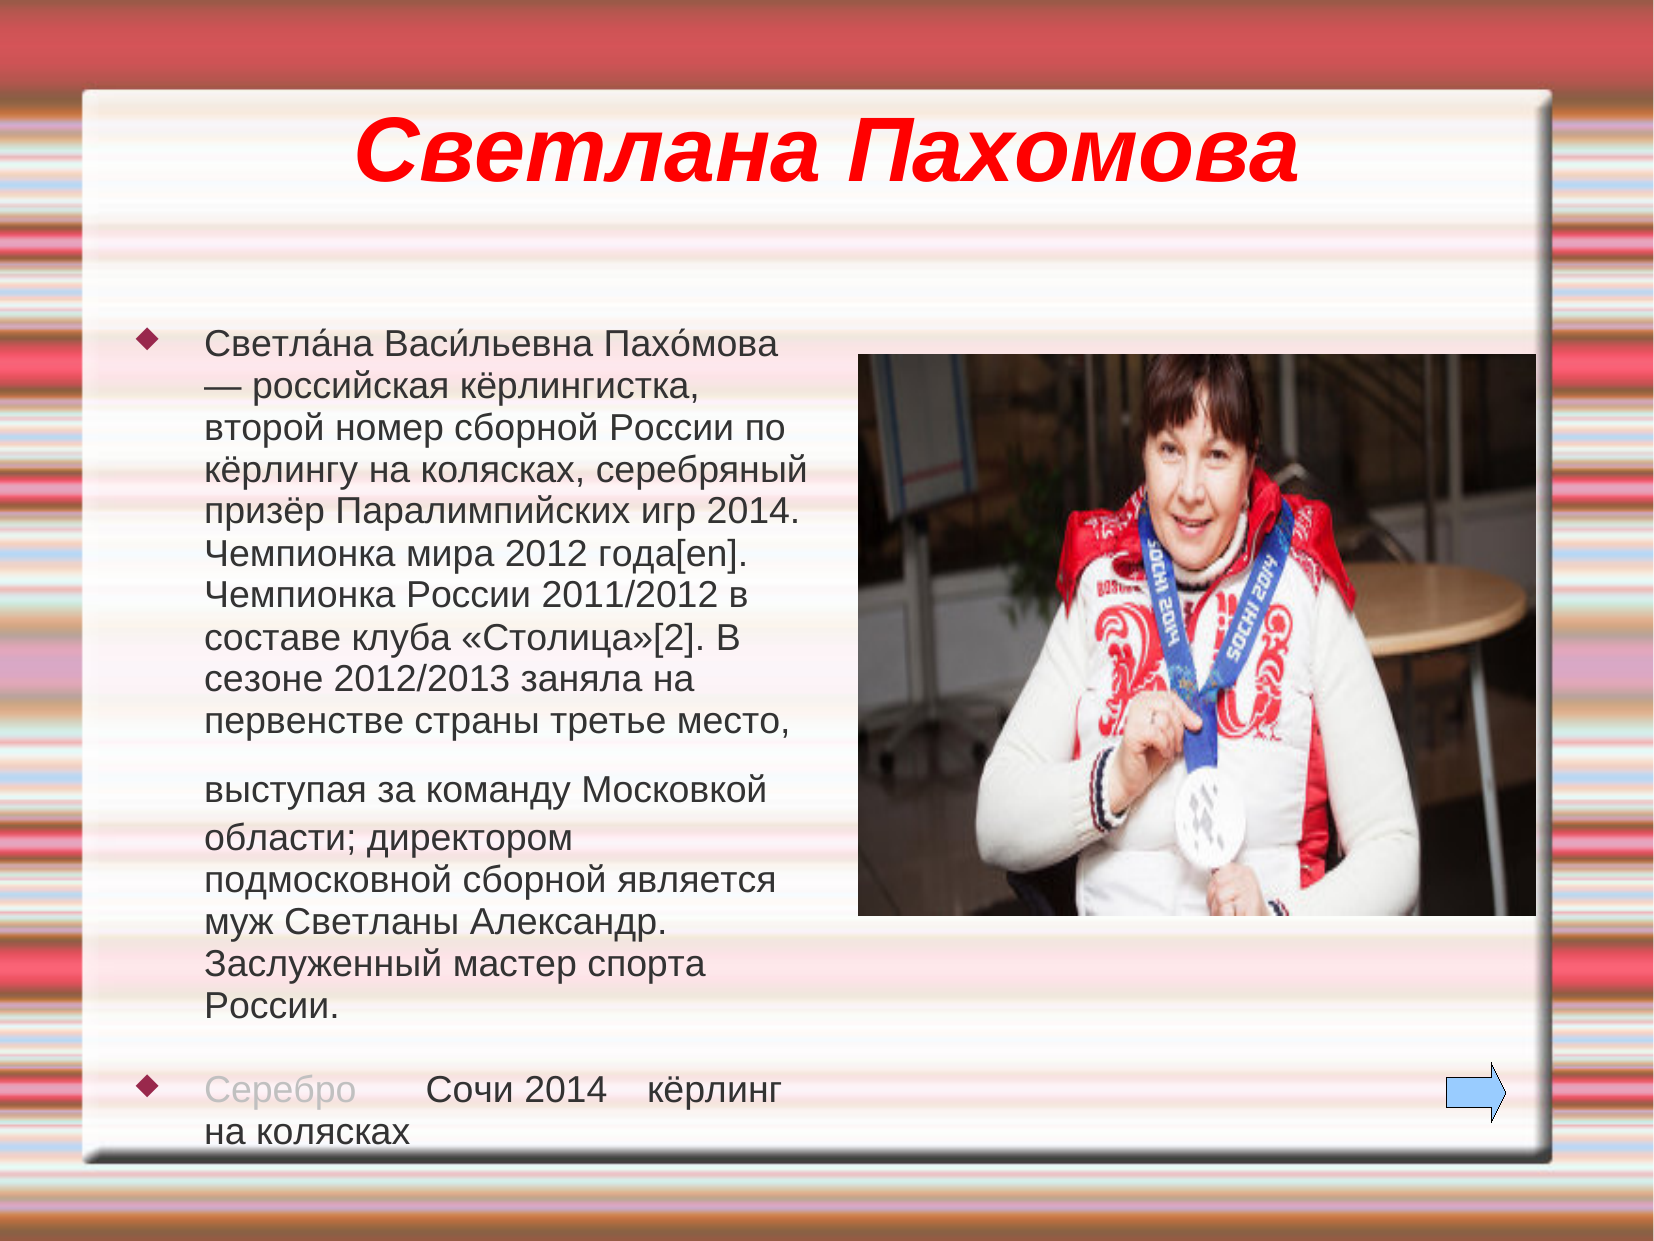

# Светлана Пахомова
Светла́на Васи́льевна Пахо́мова — российская кёрлингистка, второй номер сборной России по кёрлингу на колясках, серебряный призёр Паралимпийских игр 2014. Чемпионка мира 2012 года[en]. Чемпионка России 2011/2012 в составе клуба «Столица»[2]. В сезоне 2012/2013 заняла на первенстве страны третье место, выступая за команду Московкой области; директором подмосковной сборной является муж Светланы Александр. Заслуженный мастер спорта России.
Серебро 	Сочи 2014 	кёрлинг на колясках